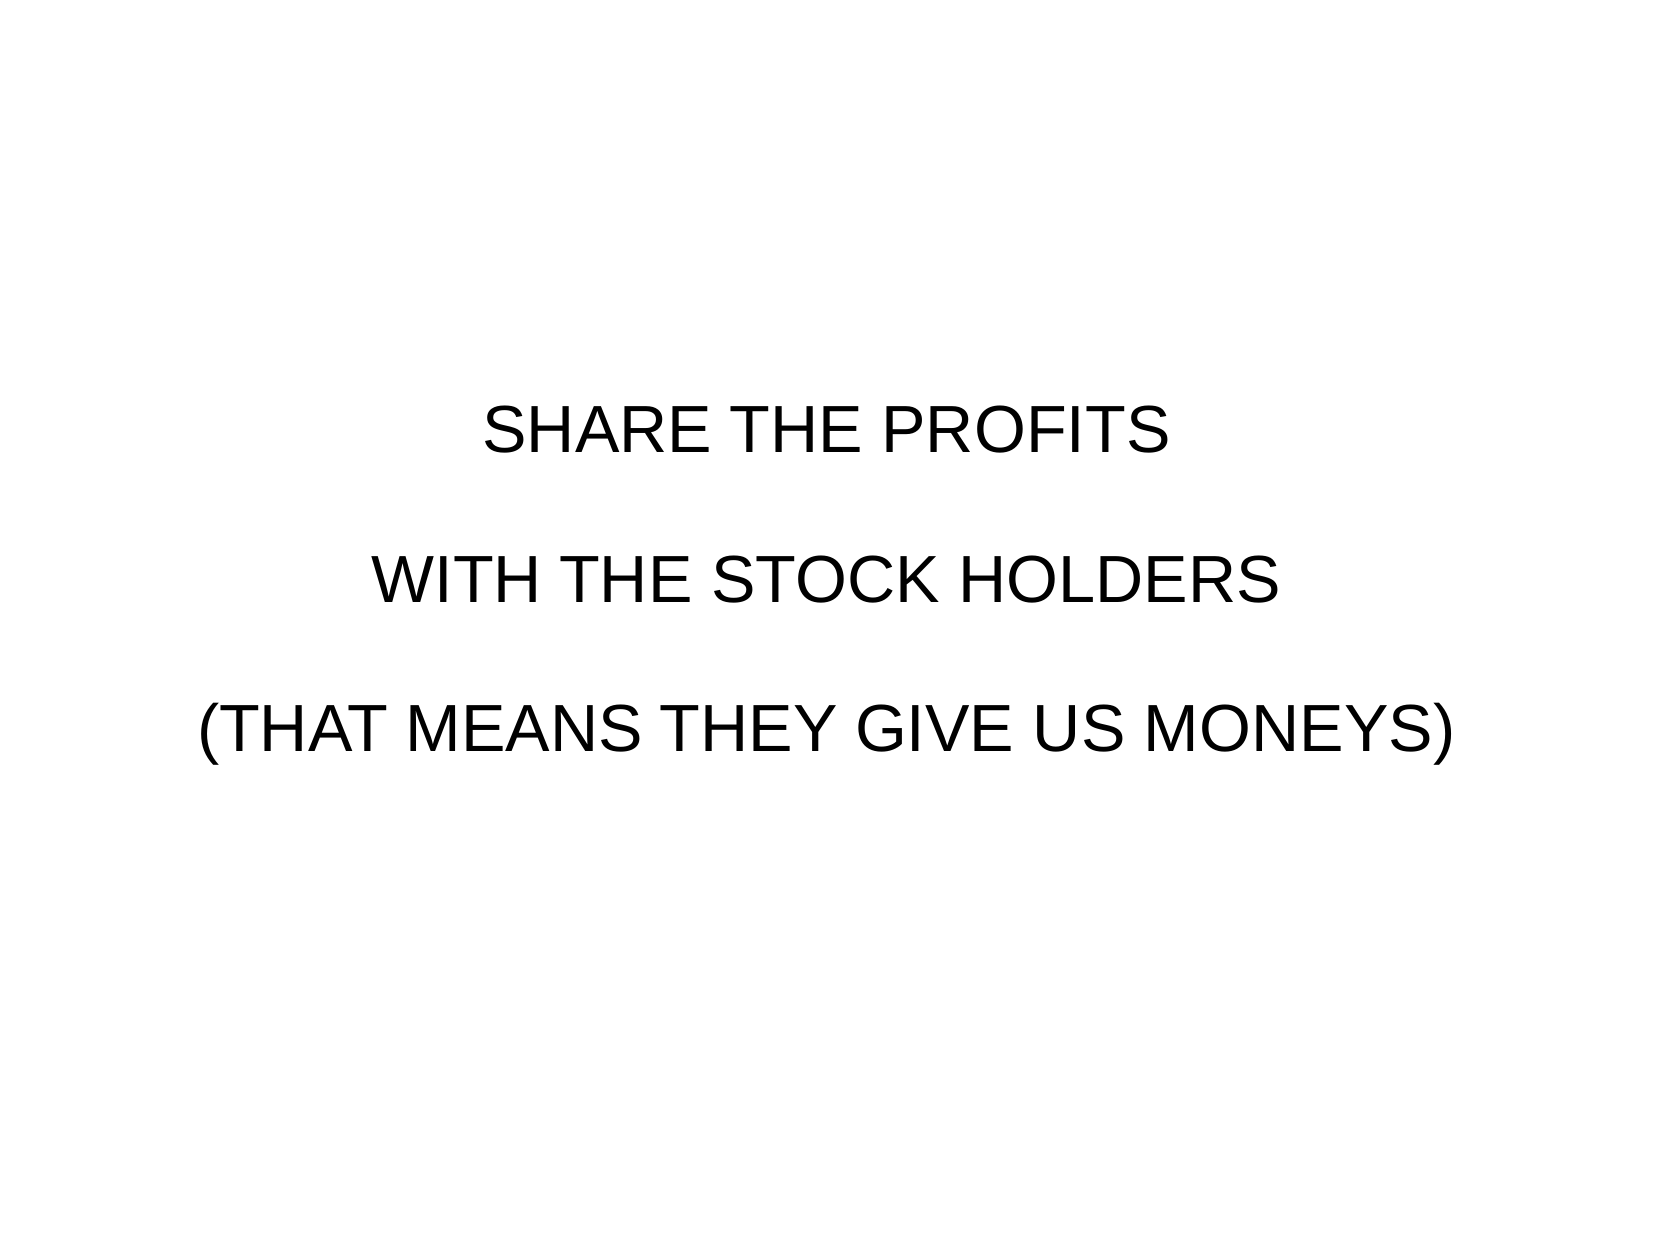

# SHARE THE PROFITS
WITH THE STOCK HOLDERS
(THAT MEANS THEY GIVE US MONEYS)